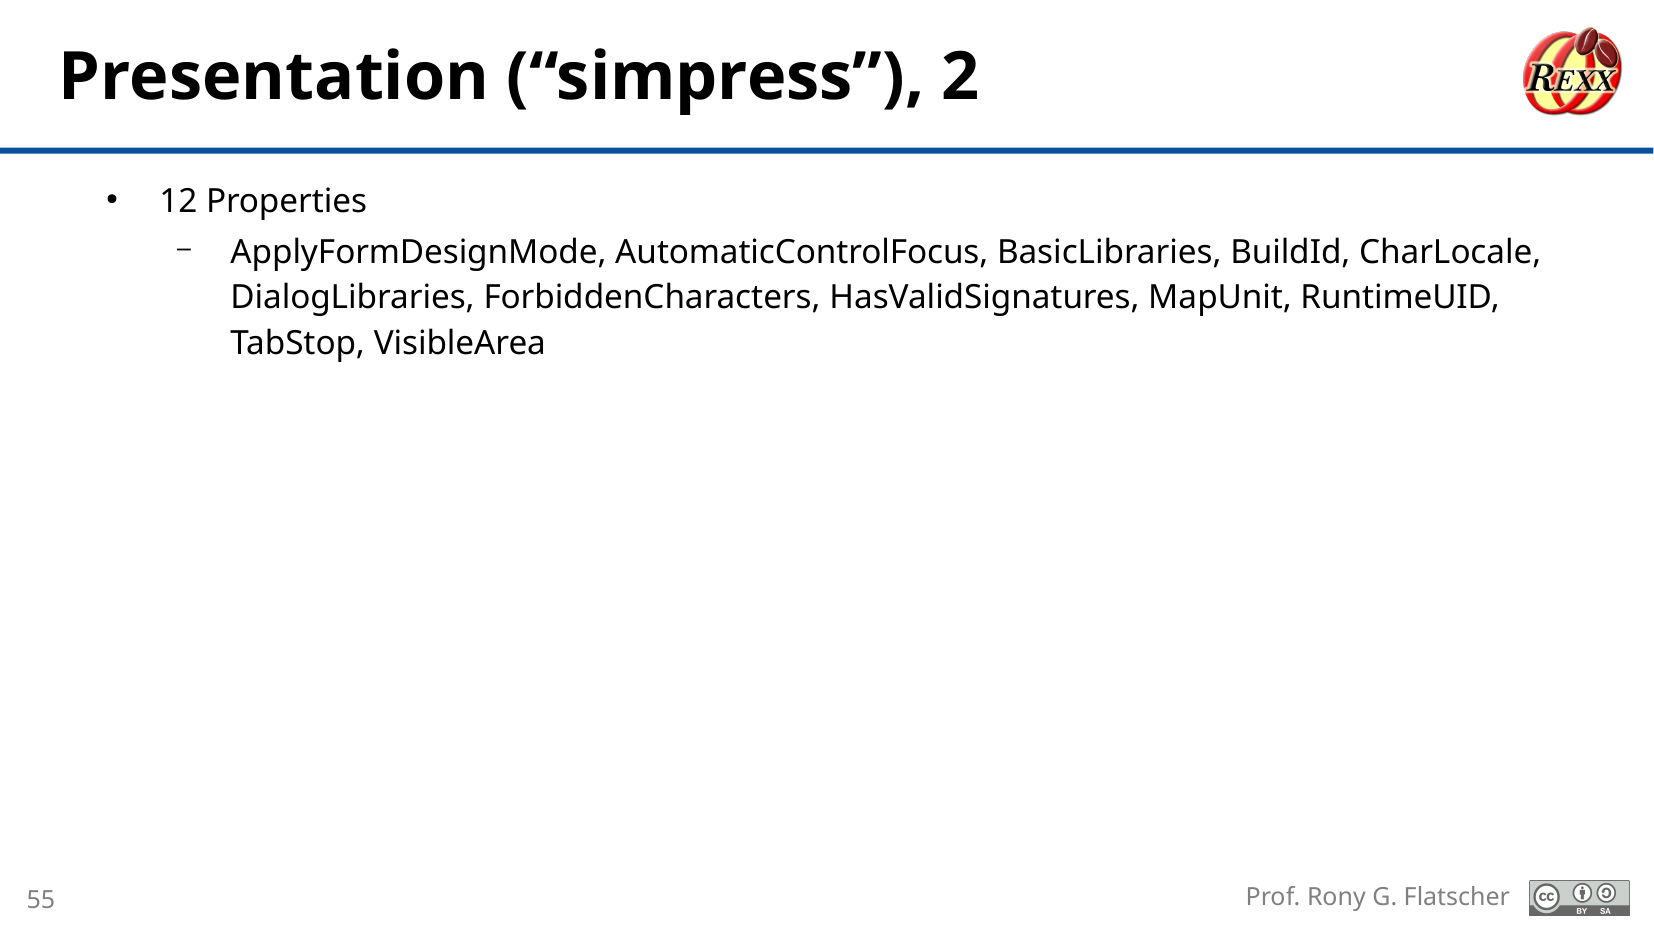

# Presentation (“simpress”), 2
12 Properties
ApplyFormDesignMode, AutomaticControlFocus, BasicLibraries, BuildId, CharLocale, DialogLibraries, ForbiddenCharacters, HasValidSignatures, MapUnit, RuntimeUID, TabStop, VisibleArea